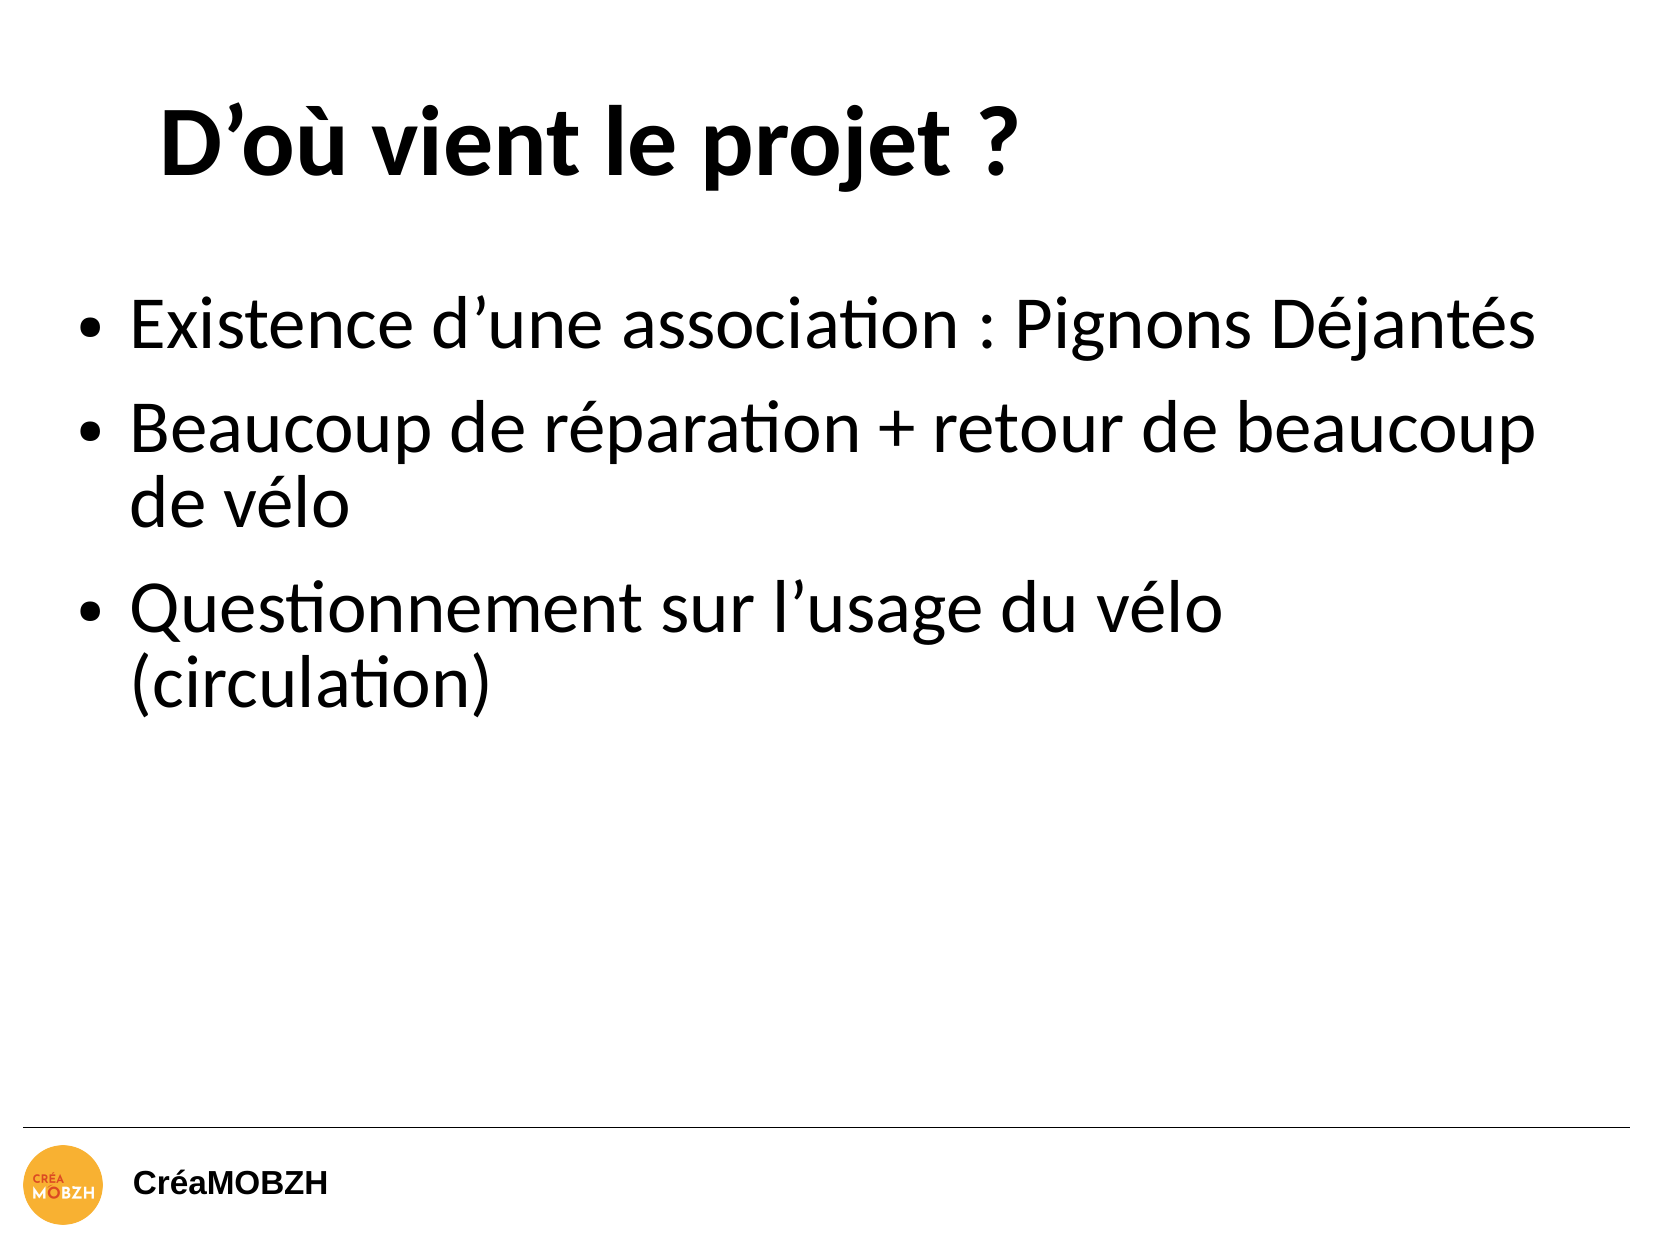

# D’où vient le projet ?
Existence d’une association : Pignons Déjantés
Beaucoup de réparation + retour de beaucoup de vélo
Questionnement sur l’usage du vélo (circulation)
CréaMOBZH